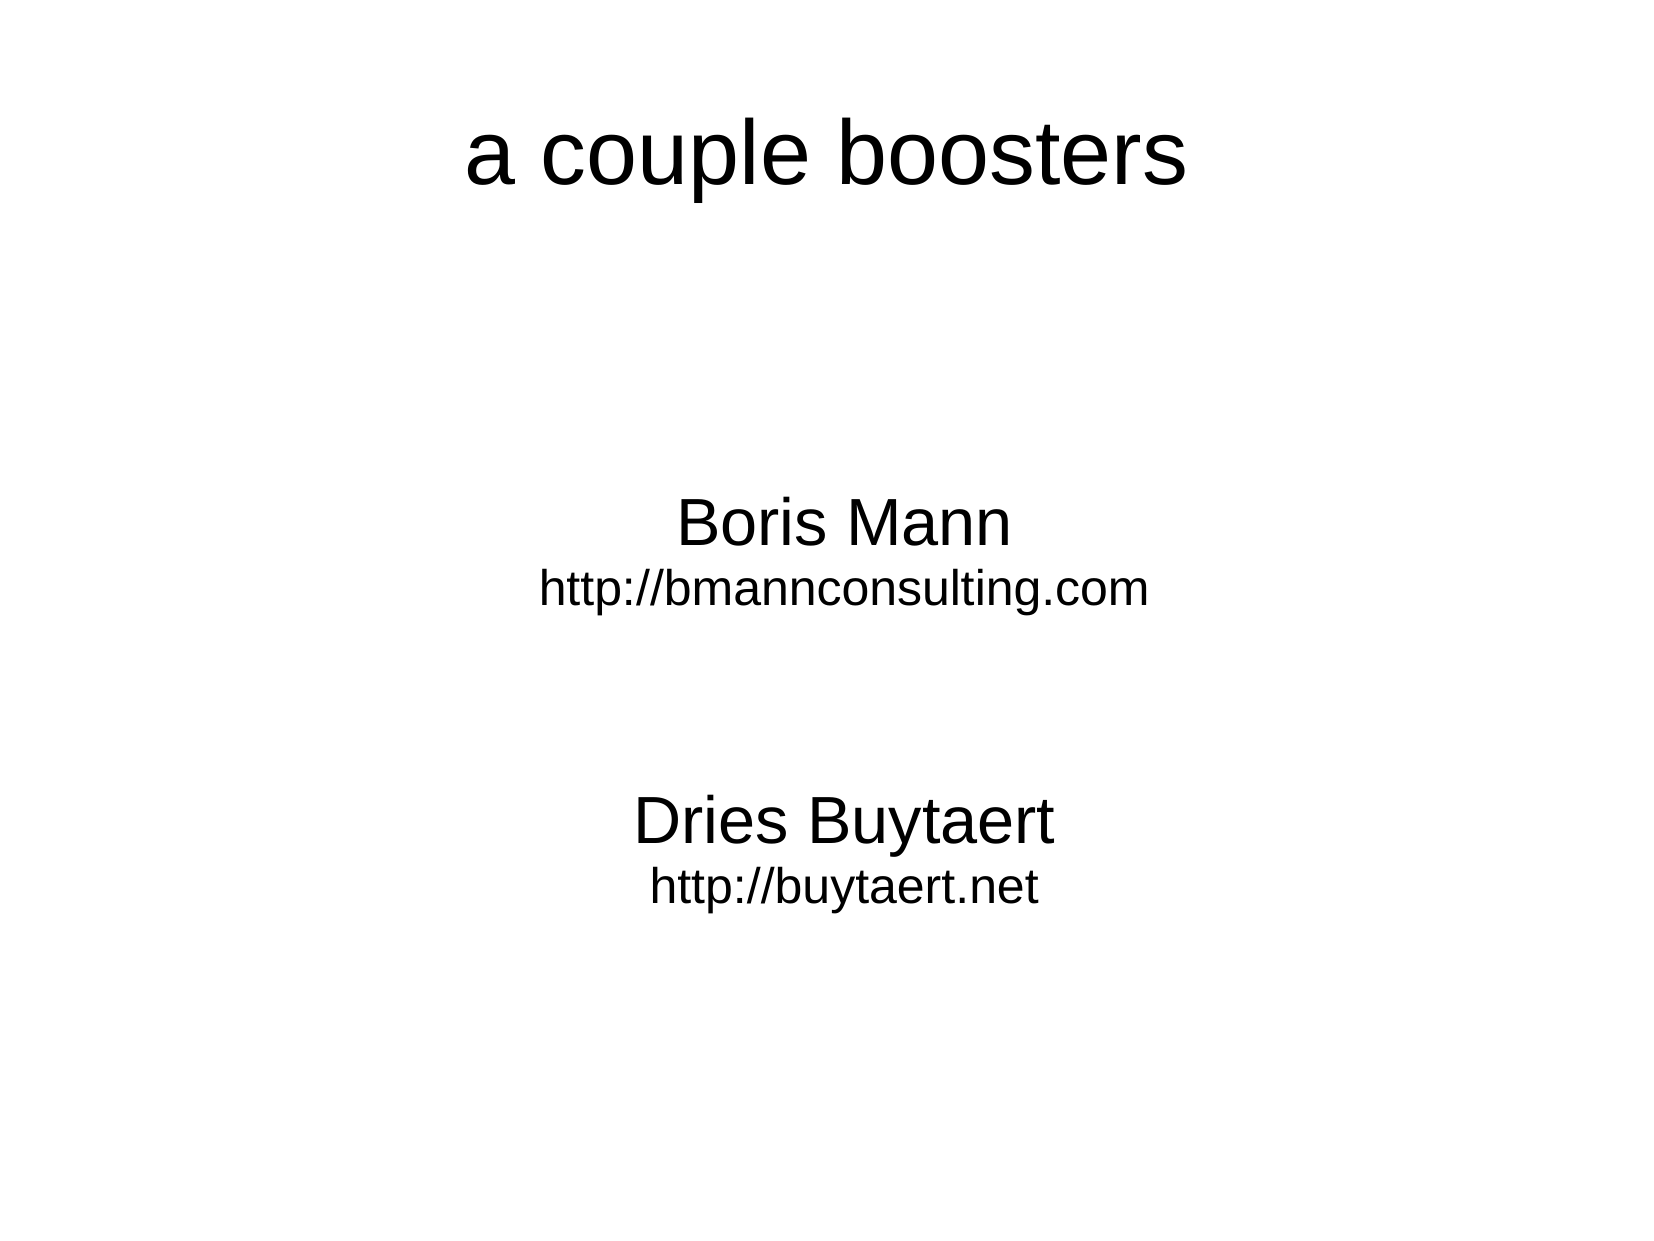

# a couple boosters
Boris Mann
http://bmannconsulting.com
Dries Buytaert
http://buytaert.net